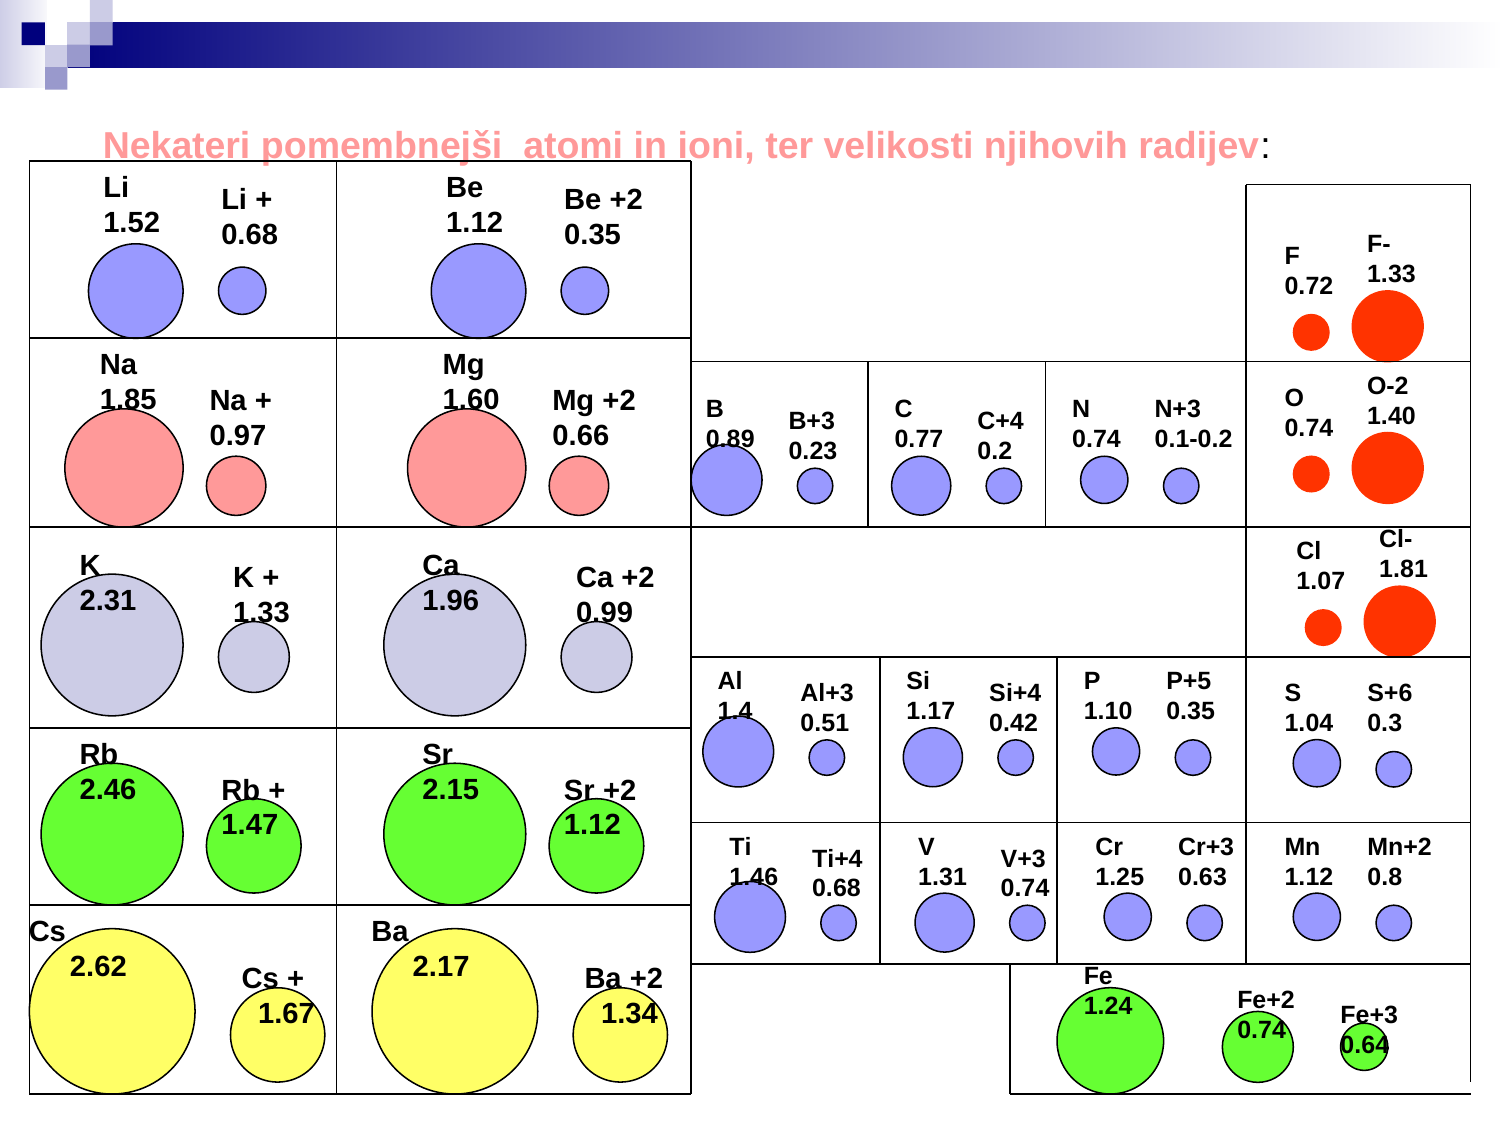

Nekateri pomembnejši atomi in ioni, ter velikosti njihovih radijev:
Li
1.52
Be
1.12
Li +
0.68
Be +2
0.35
F-
1.33
F
0.72
Na
1.85
Mg
1.60
O-2
1.40
Na +
0.97
Mg +2
0.66
O
0.74
B
0.89
C
0.77
N
0.74
N+3
0.1-0.2
B+3
0.23
C+4
0.2
Cl-
1.81
Cl
1.07
K
2.31
Ca
1.96
K +
1.33
Ca +2
0.99
Al
1.4
Si
1.17
P
1.10
P+5
0.35
S
1.04
S+6
0.3
Al+3
0.51
Si+4
0.42
Rb
2.46
Sr
2.15
Rb +
1.47
Sr +2
1.12
Ti
1.46
V
1.31
Cr
1.25
Cr+3
0.63
Mn
1.12
Mn+2
0.8
Ti+4
0.68
V+3
0.74
Cs
 2.62
Ba
 2.17
Cs +
 1.67
Ba +2
 1.34
Fe
1.24
Fe+2
0.74
Fe+3
0.64